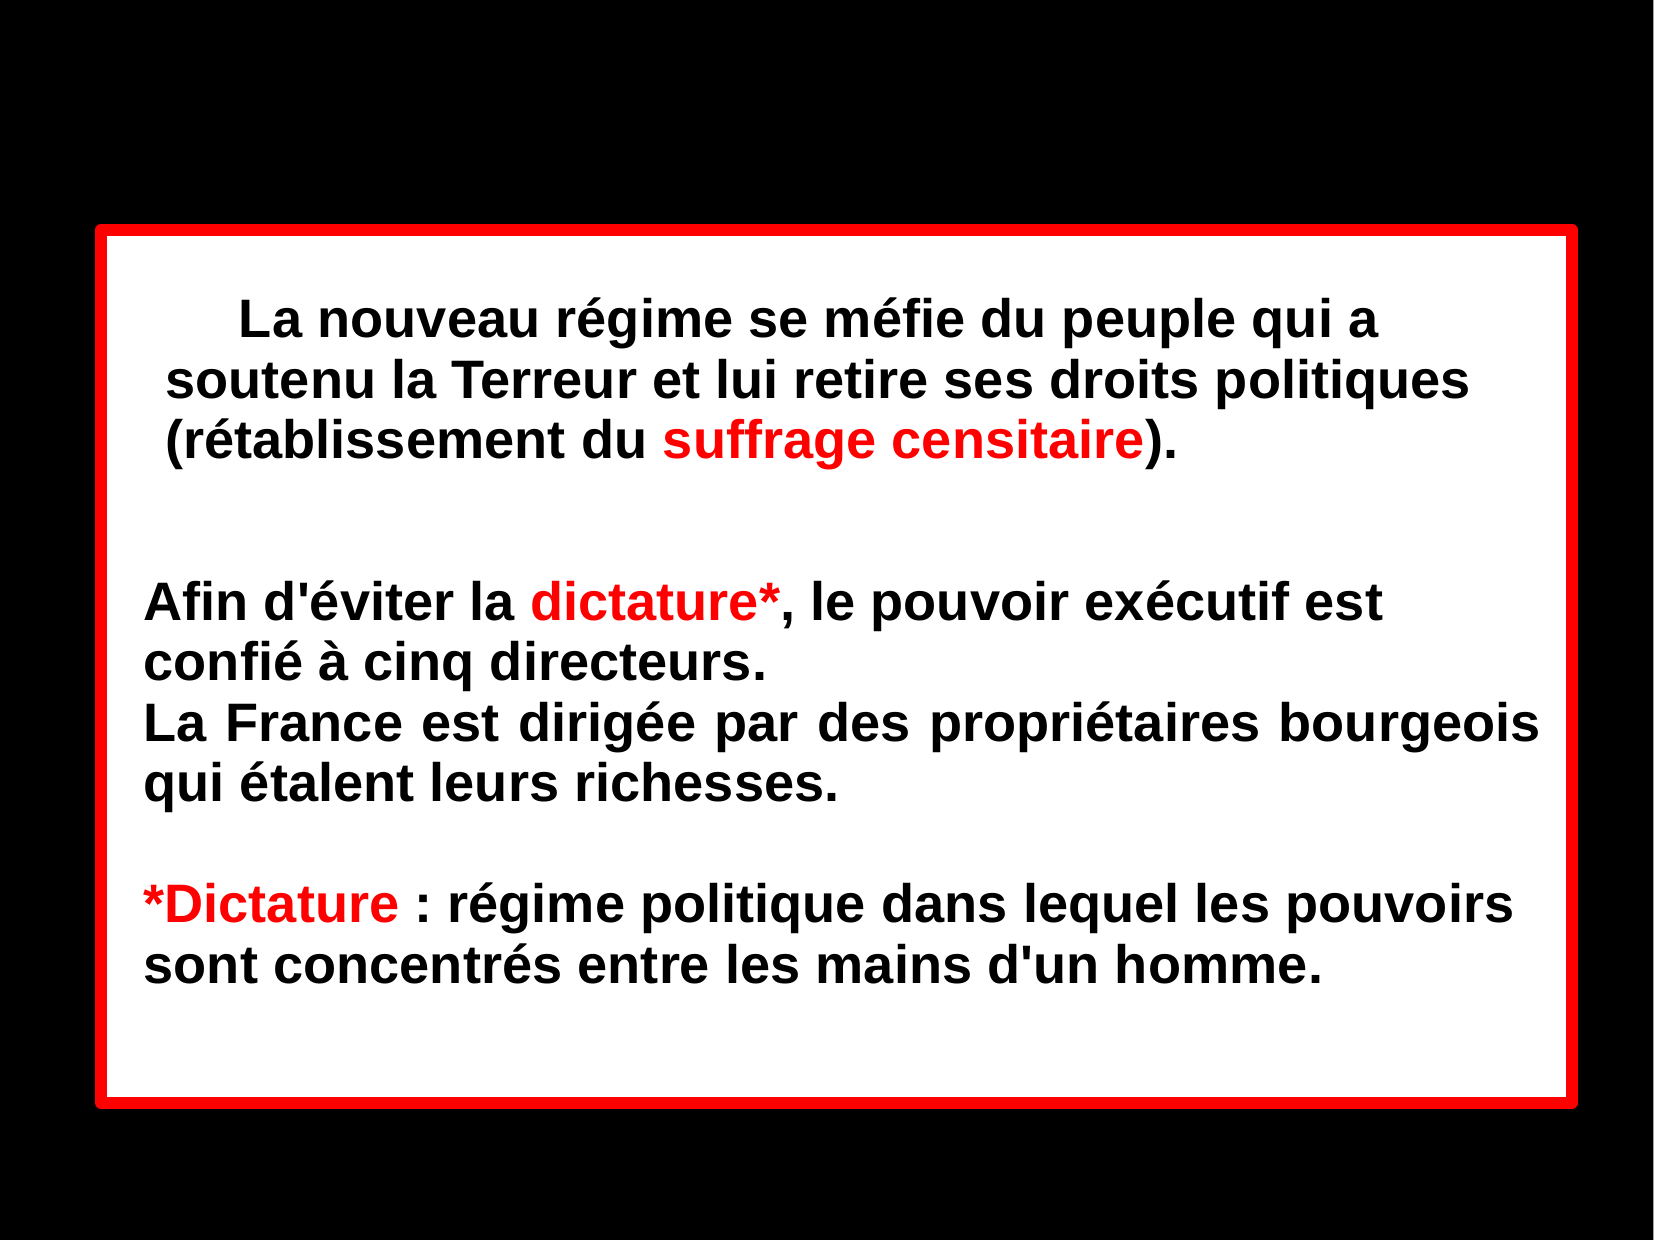

La nouveau régime se méfie du peuple qui a soutenu la Terreur et lui retire ses droits politiques (rétablissement du suffrage censitaire).
Afin d'éviter la dictature*, le pouvoir exécutif est confié à cinq directeurs.
La France est dirigée par des propriétaires bourgeois qui étalent leurs richesses.
*Dictature : régime politique dans lequel les pouvoirs sont concentrés entre les mains d'un homme.